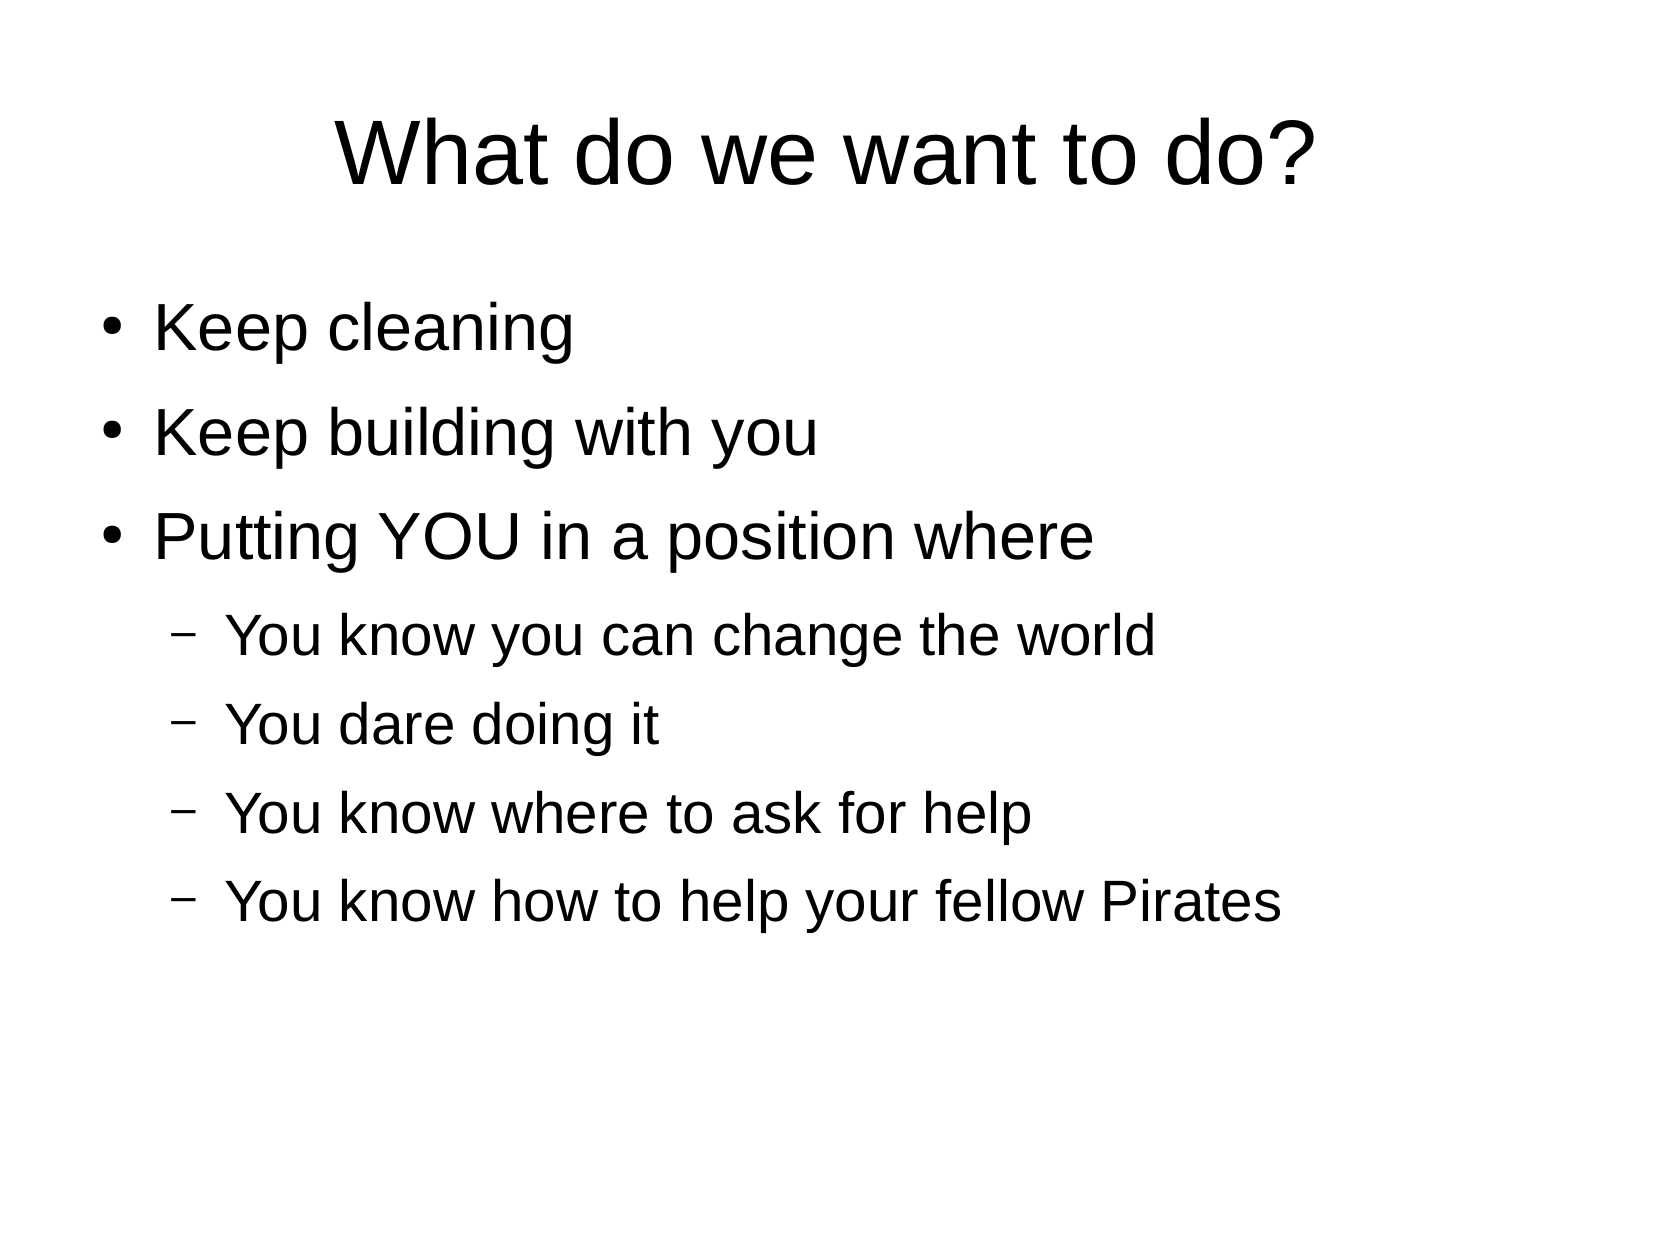

# What do we want to do?
Keep cleaning
Keep building with you
Putting YOU in a position where
You know you can change the world
You dare doing it
You know where to ask for help
You know how to help your fellow Pirates